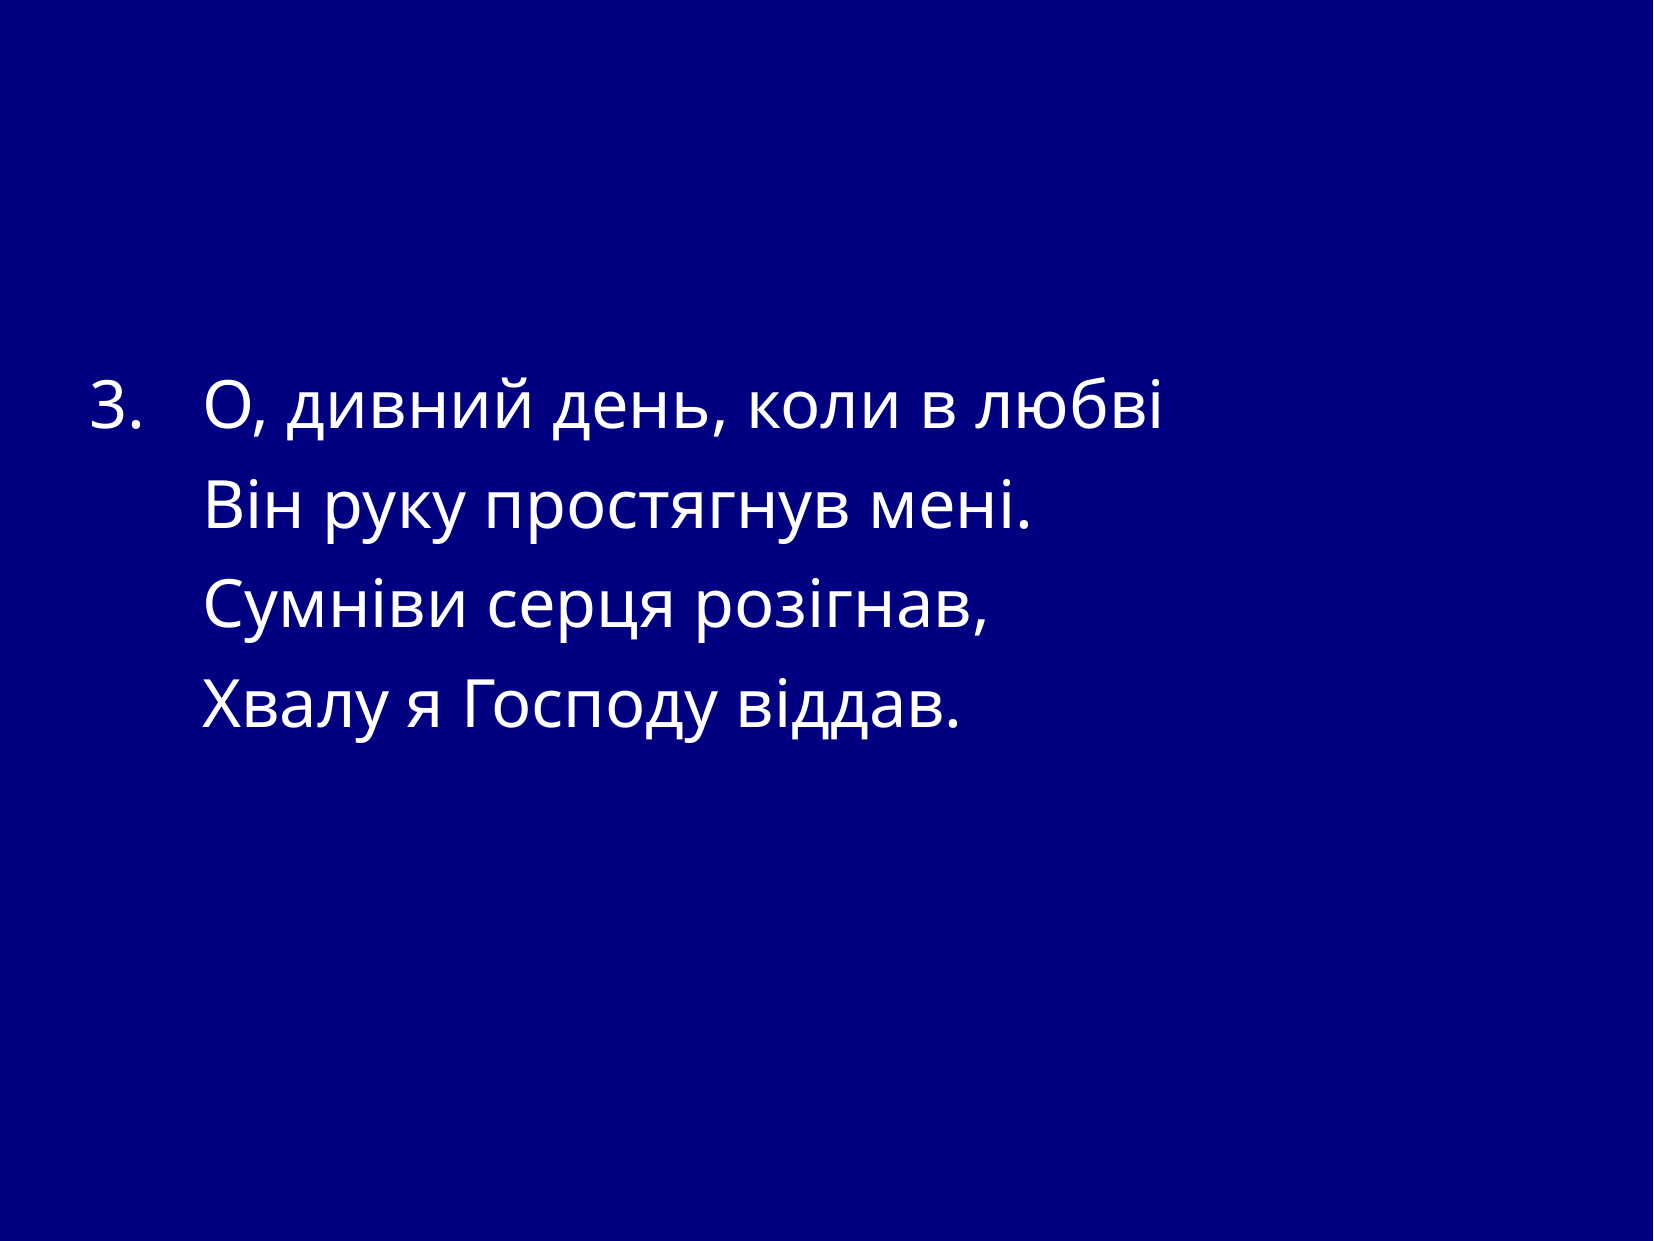

3.	О, дивний день, коли в любві
	Він руку простягнув мені.
	Сумніви серця розігнав,
	Хвалу я Господу віддав.